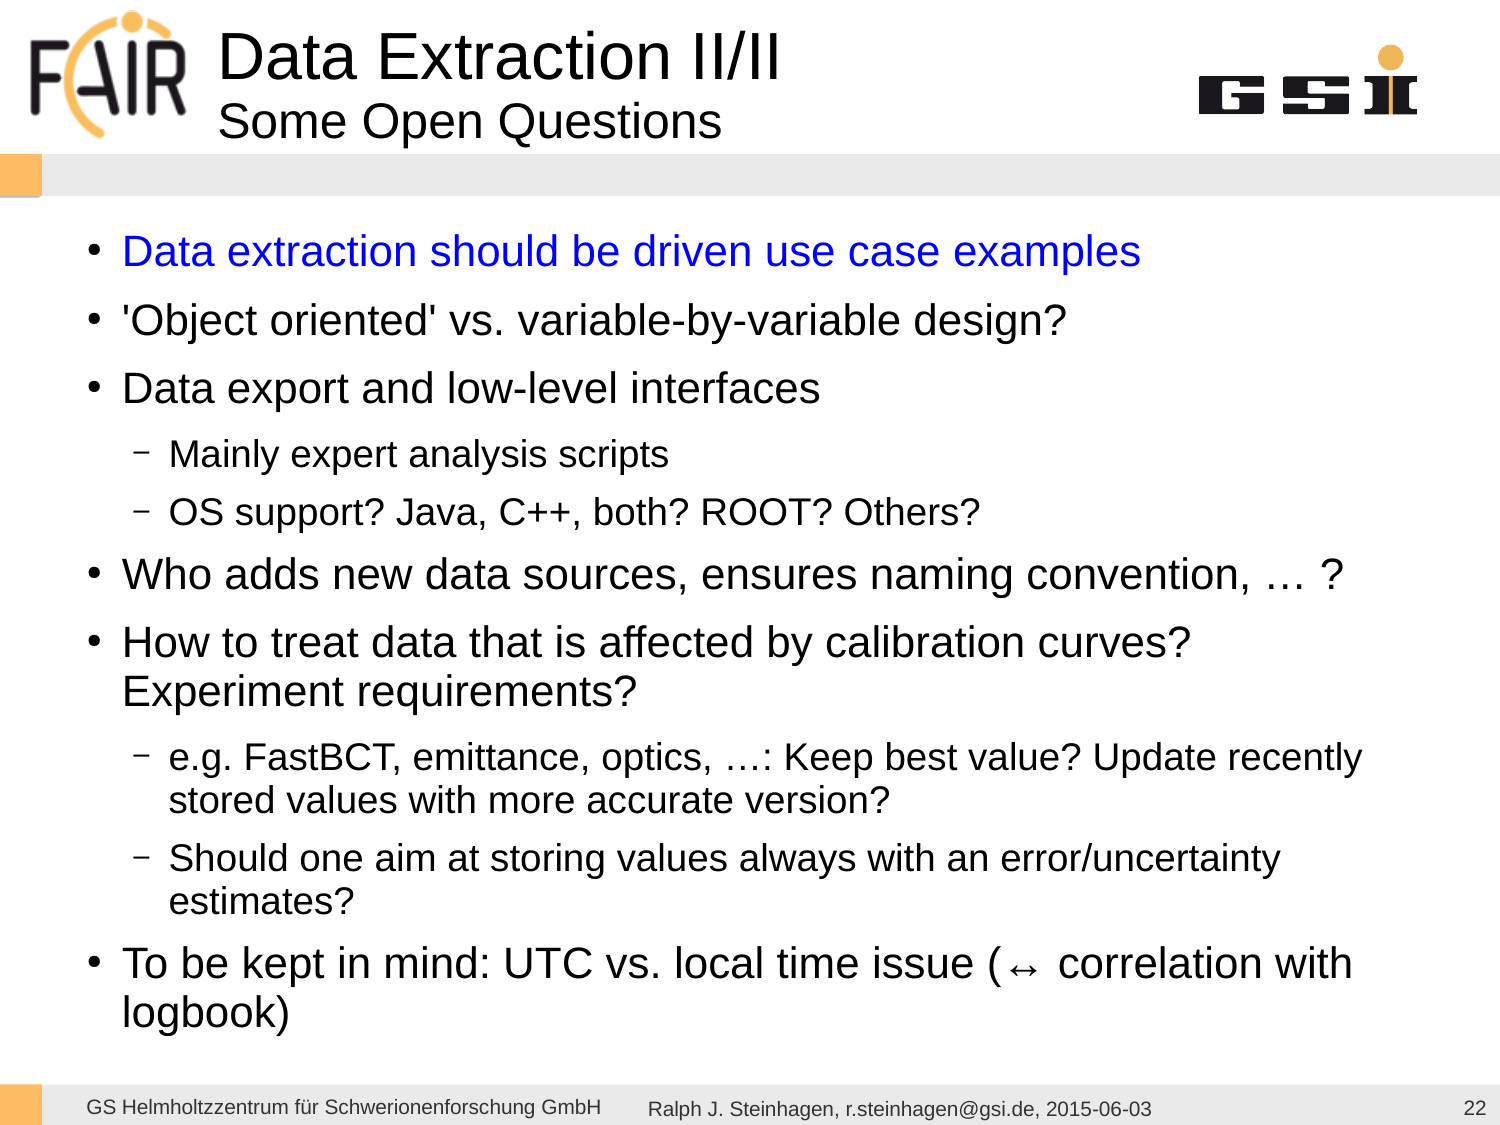

# Data Extraction II/II Some Open Questions
Data extraction should be driven use case examples
'Object oriented' vs. variable-by-variable design?
Data export and low-level interfaces
Mainly expert analysis scripts
OS support? Java, C++, both? ROOT? Others?
Who adds new data sources, ensures naming convention, … ?
How to treat data that is affected by calibration curves? Experiment requirements?
e.g. FastBCT, emittance, optics, …: Keep best value? Update recently stored values with more accurate version?
Should one aim at storing values always with an error/uncertainty estimates?
To be kept in mind: UTC vs. local time issue (↔ correlation with logbook)